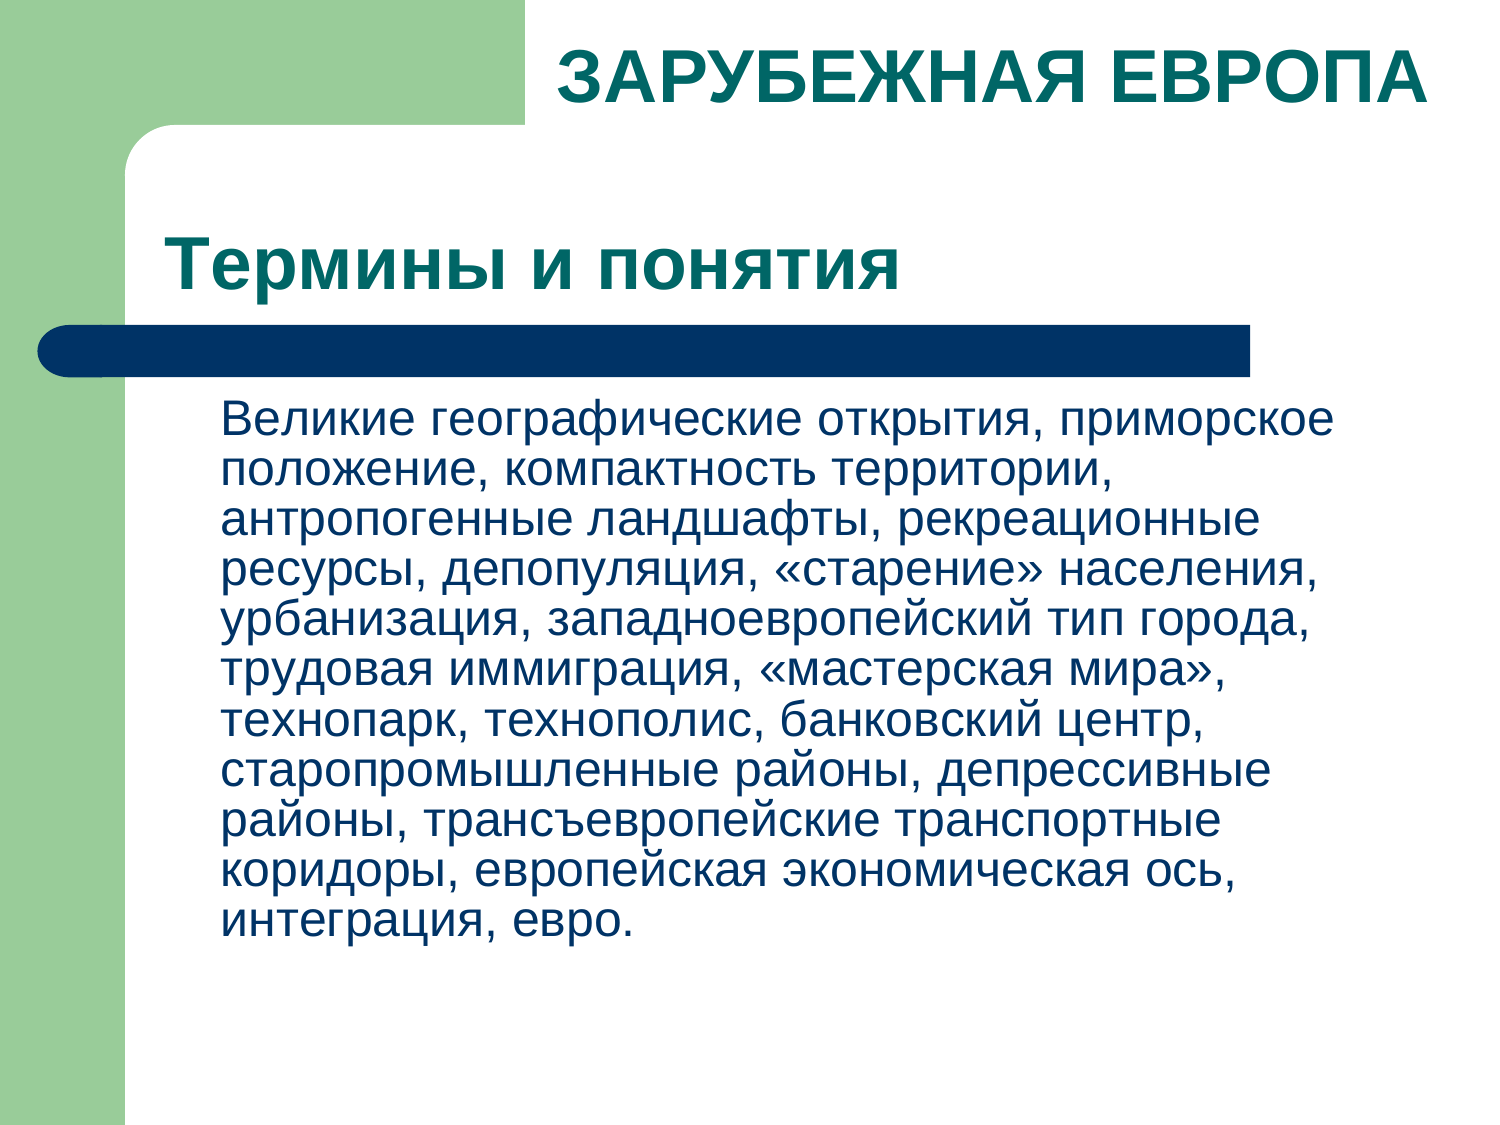

ЗАРУБЕЖНАЯ ЕВРОПА
# Термины и понятия
	Великие географические открытия, приморское положение, компактность территории, антропогенные ландшафты, рекреационные ресурсы, депопуляция, «старение» населения, урбанизация, западноевропейский тип города, трудовая иммиграция, «мастерская мира», технопарк, технополис, банковский центр, старопромышленные районы, депрессивные районы, трансъевропейские транспортные коридоры, европейская экономическая ось, интеграция, евро.